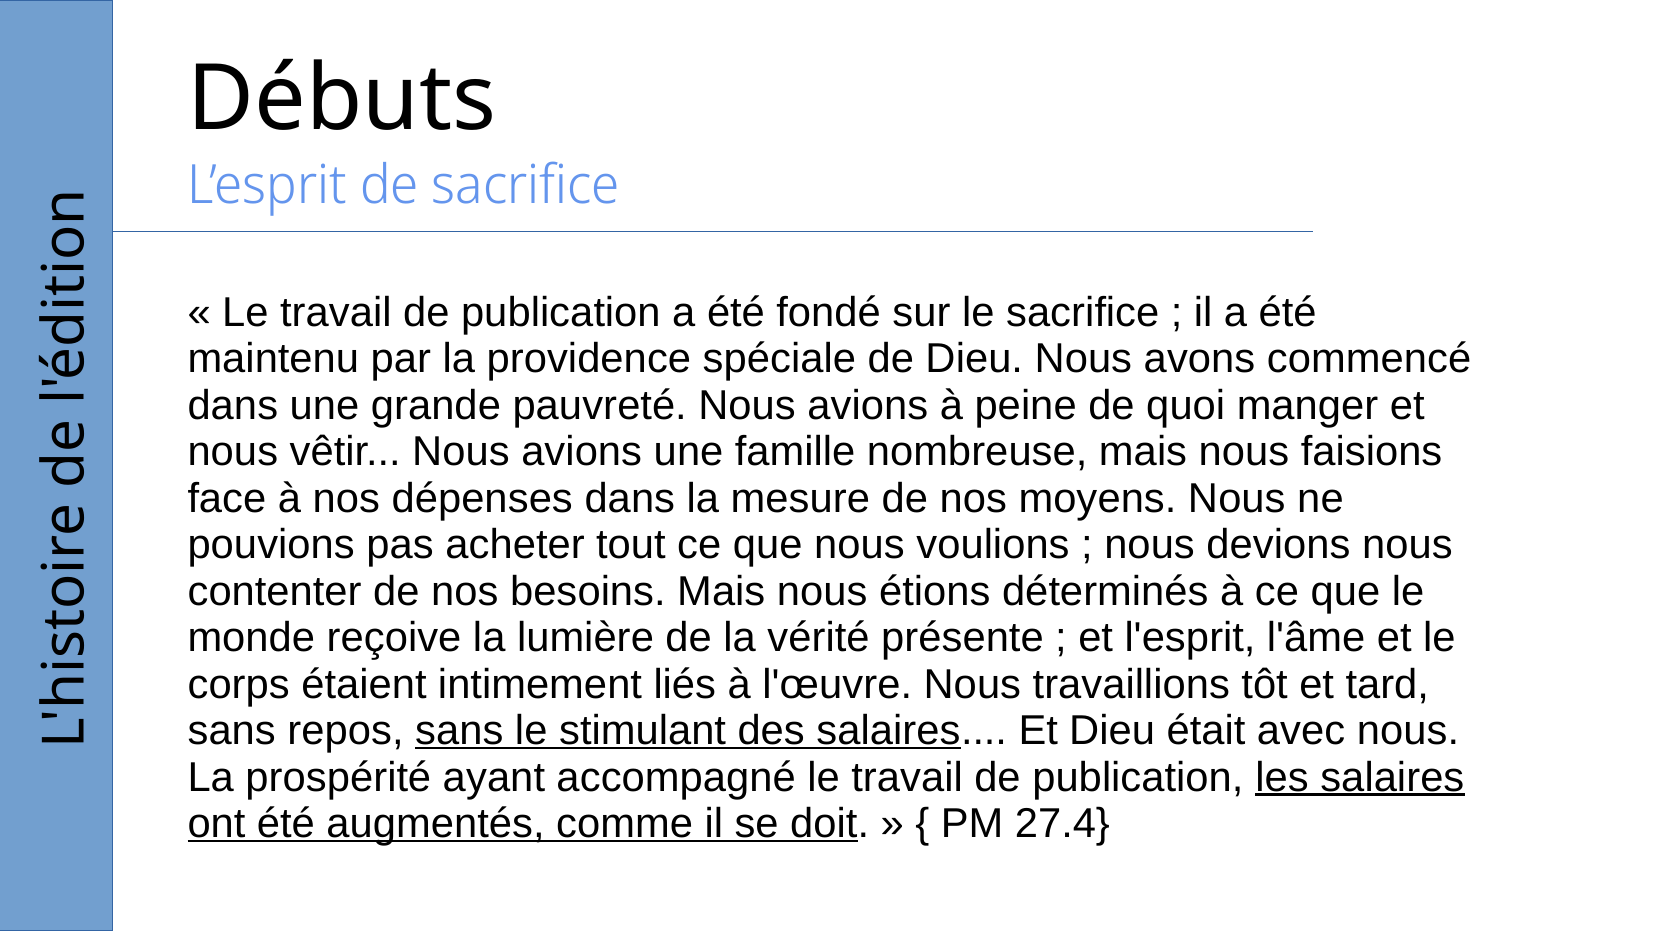

Débuts
L’esprit de sacrifice
# « Le travail de publication a été fondé sur le sacrifice ; il a été maintenu par la providence spéciale de Dieu. Nous avons commencé dans une grande pauvreté. Nous avions à peine de quoi manger et nous vêtir... Nous avions une famille nombreuse, mais nous faisions face à nos dépenses dans la mesure de nos moyens. Nous ne pouvions pas acheter tout ce que nous voulions ; nous devions nous contenter de nos besoins. Mais nous étions déterminés à ce que le monde reçoive la lumière de la vérité présente ; et l'esprit, l'âme et le corps étaient intimement liés à l'œuvre. Nous travaillions tôt et tard, sans repos, sans le stimulant des salaires.... Et Dieu était avec nous. La prospérité ayant accompagné le travail de publication, les salaires ont été augmentés, comme il se doit. » { PM 27.4}
L'histoire de l'édition